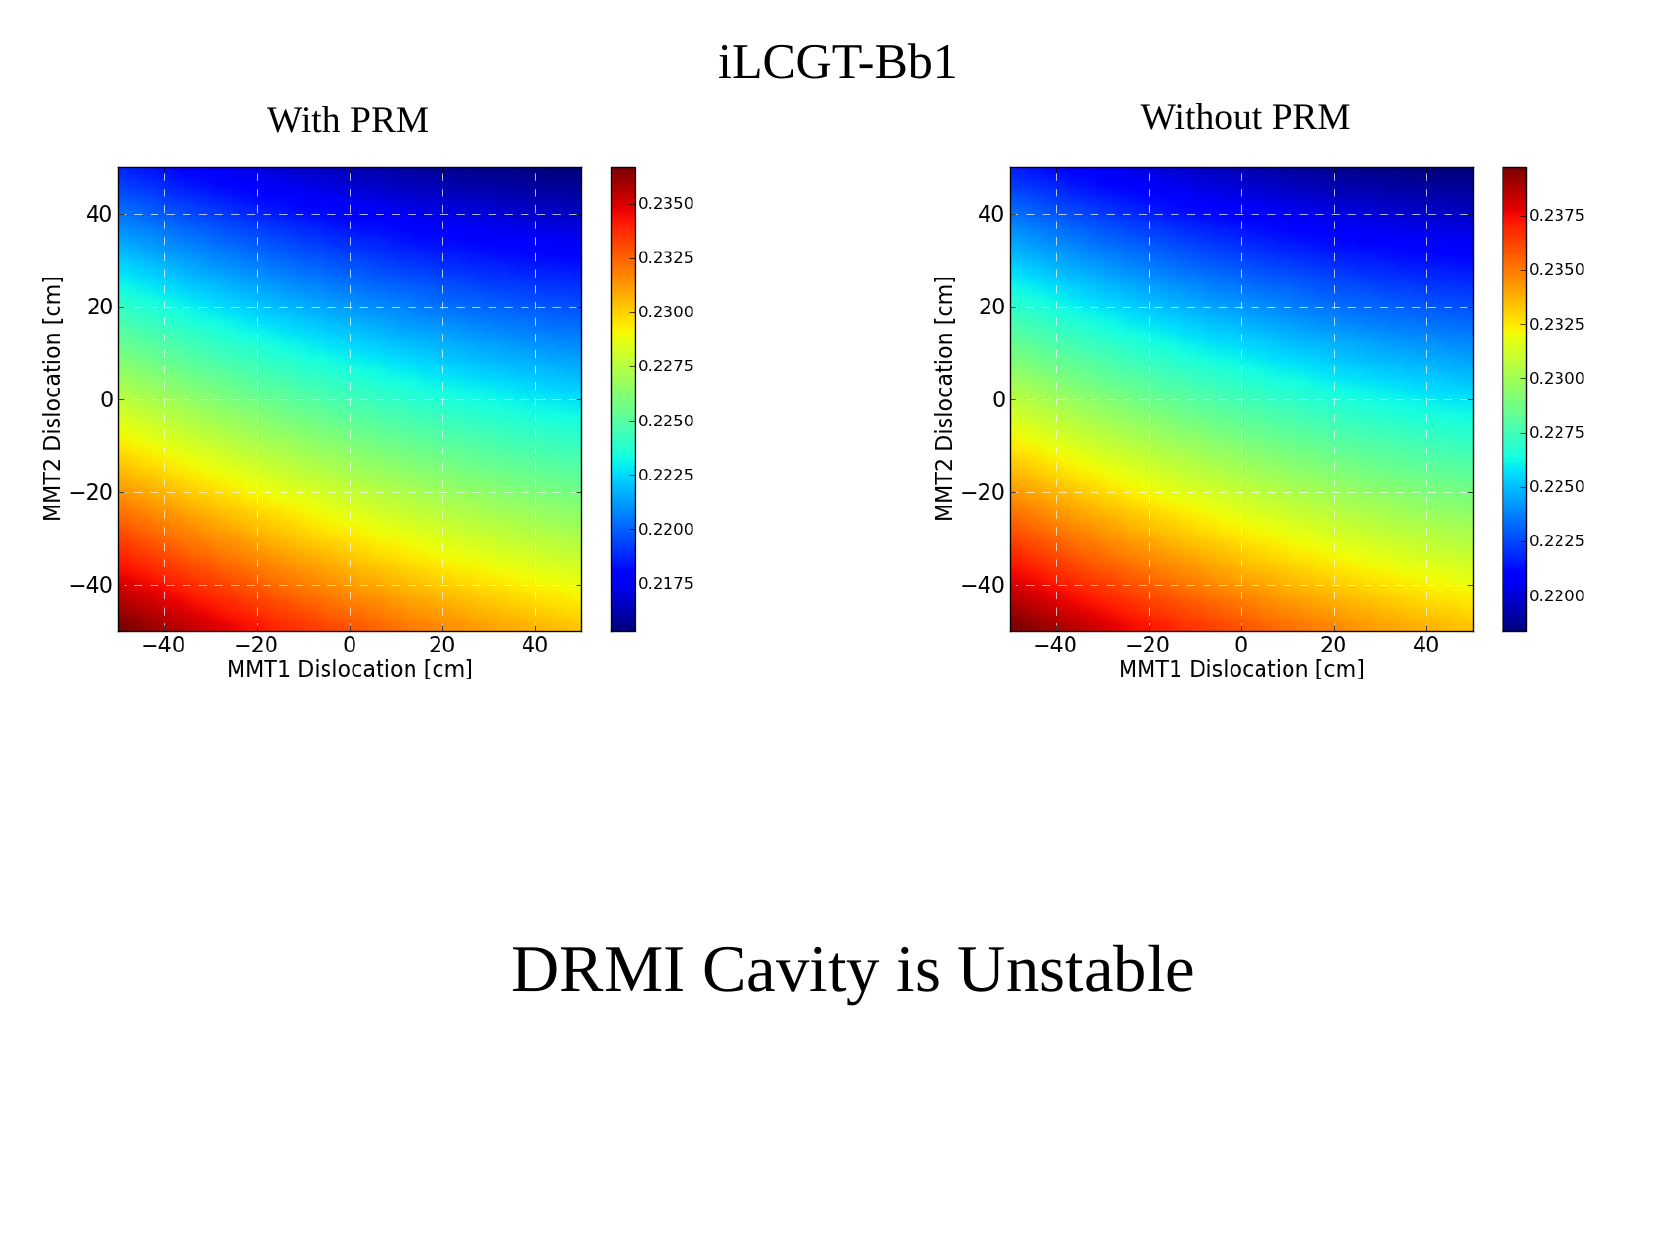

iLCGT-Bb1
Without PRM
With PRM
DRMI Cavity is Unstable